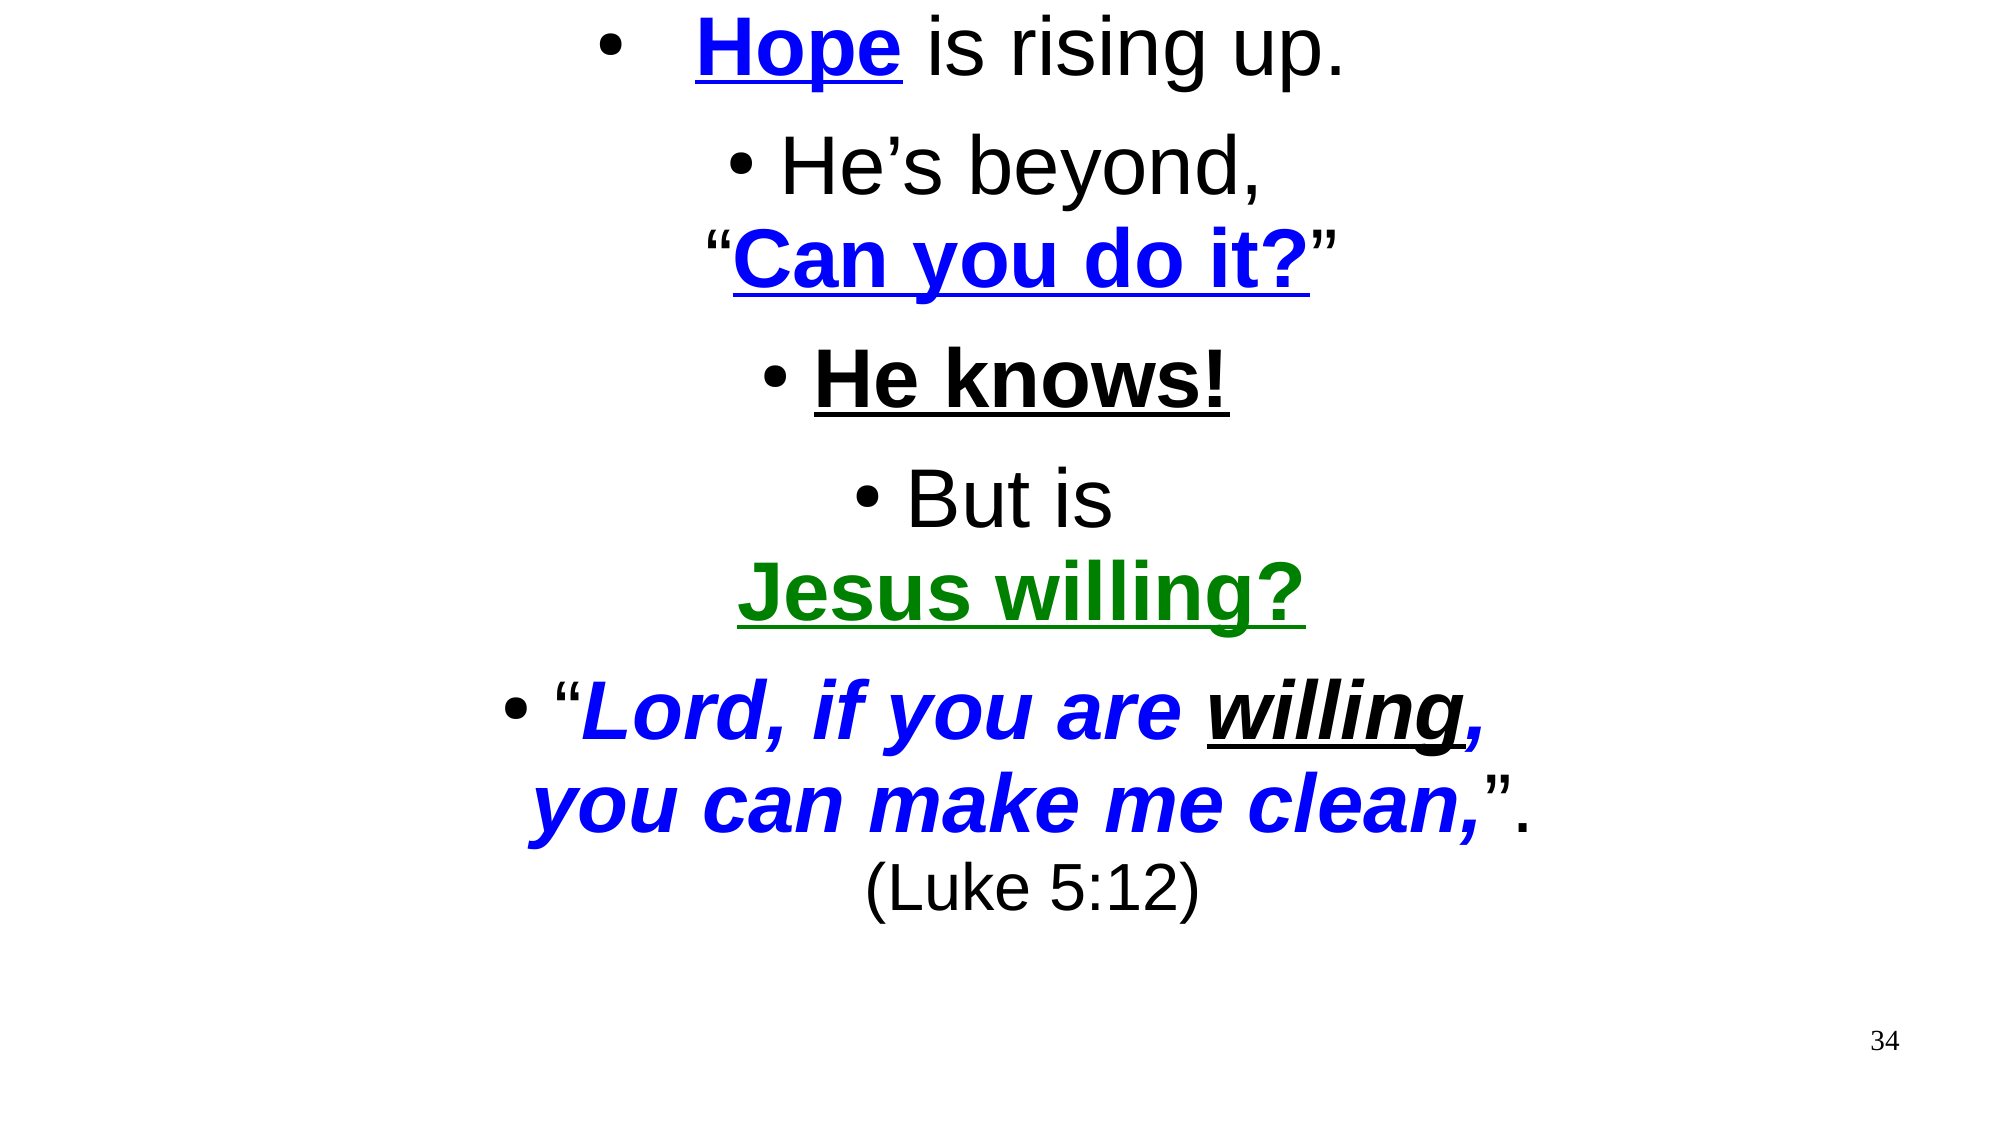

# Hope is rising up.
He’s beyond,
“Can you do it?”
He knows!
But is
Jesus willing?
“Lord, if you are willing,
you can make me clean,”.
(Luke 5:12)
34